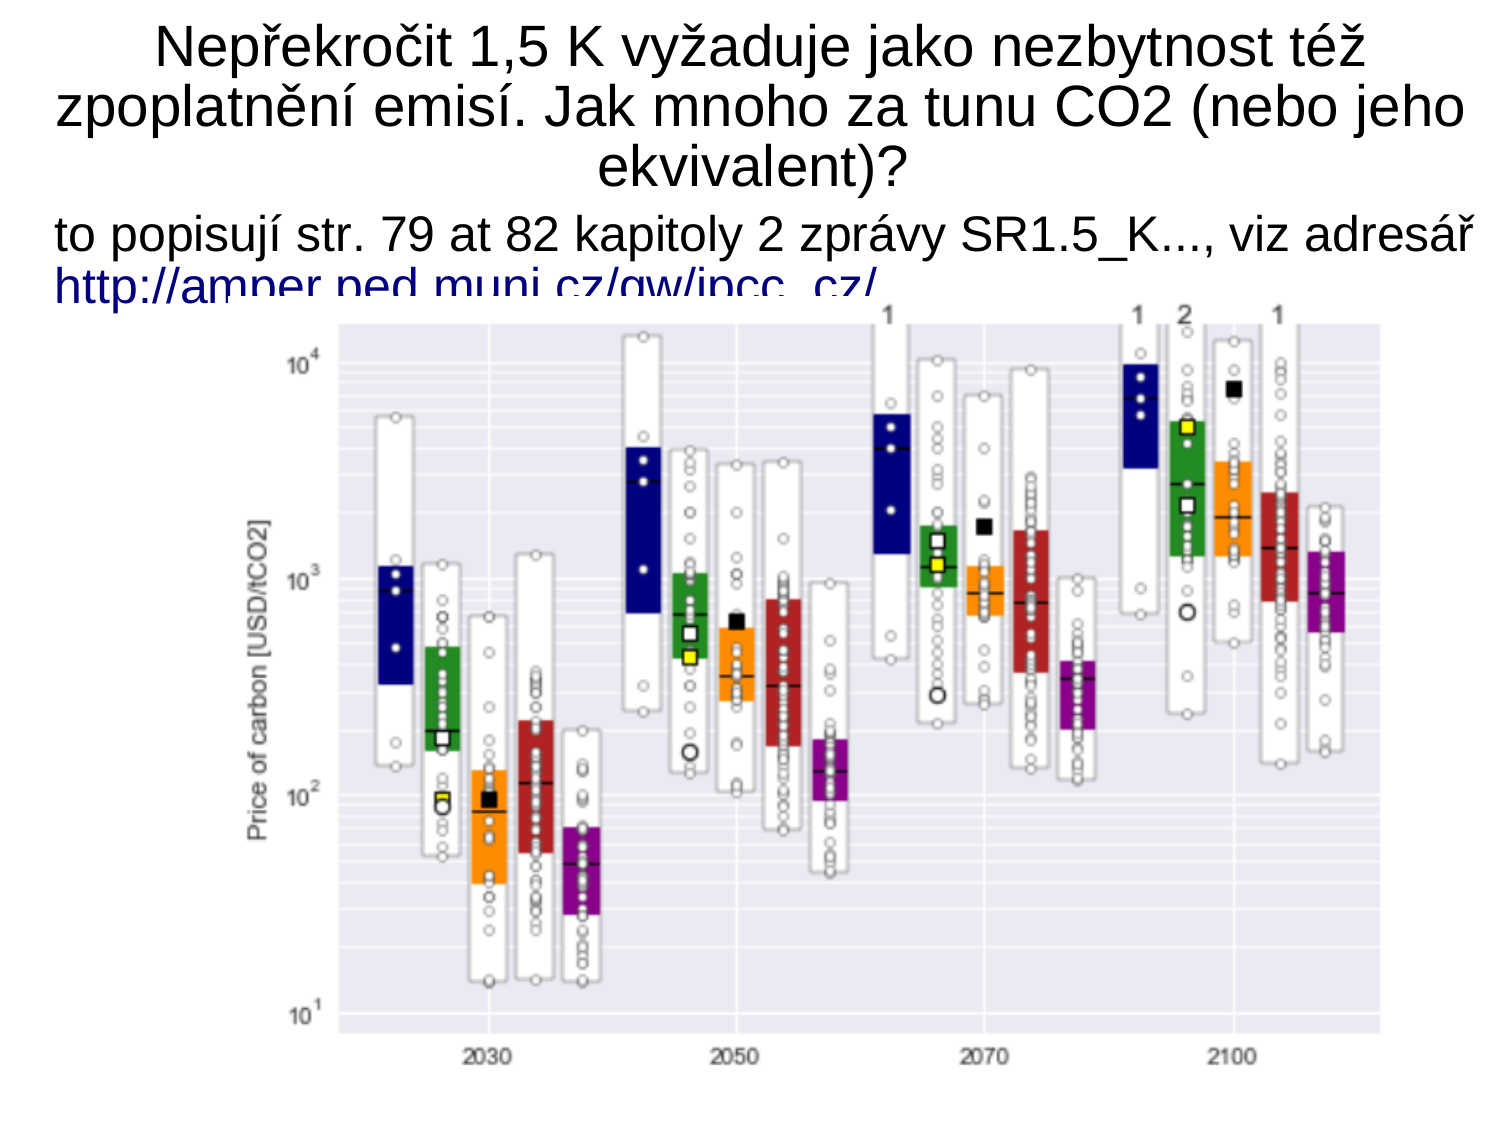

# Nepřekročit 1,5 K vyžaduje jako nezbytnost též zpoplatnění emisí. Jak mnoho za tunu CO2 (nebo jeho ekvivalent)?
to popisují str. 79 at 82 kapitoly 2 zprávy SR1.5_K..., viz adresář http://amper.ped.muni.cz/gw/ipcc_cz/